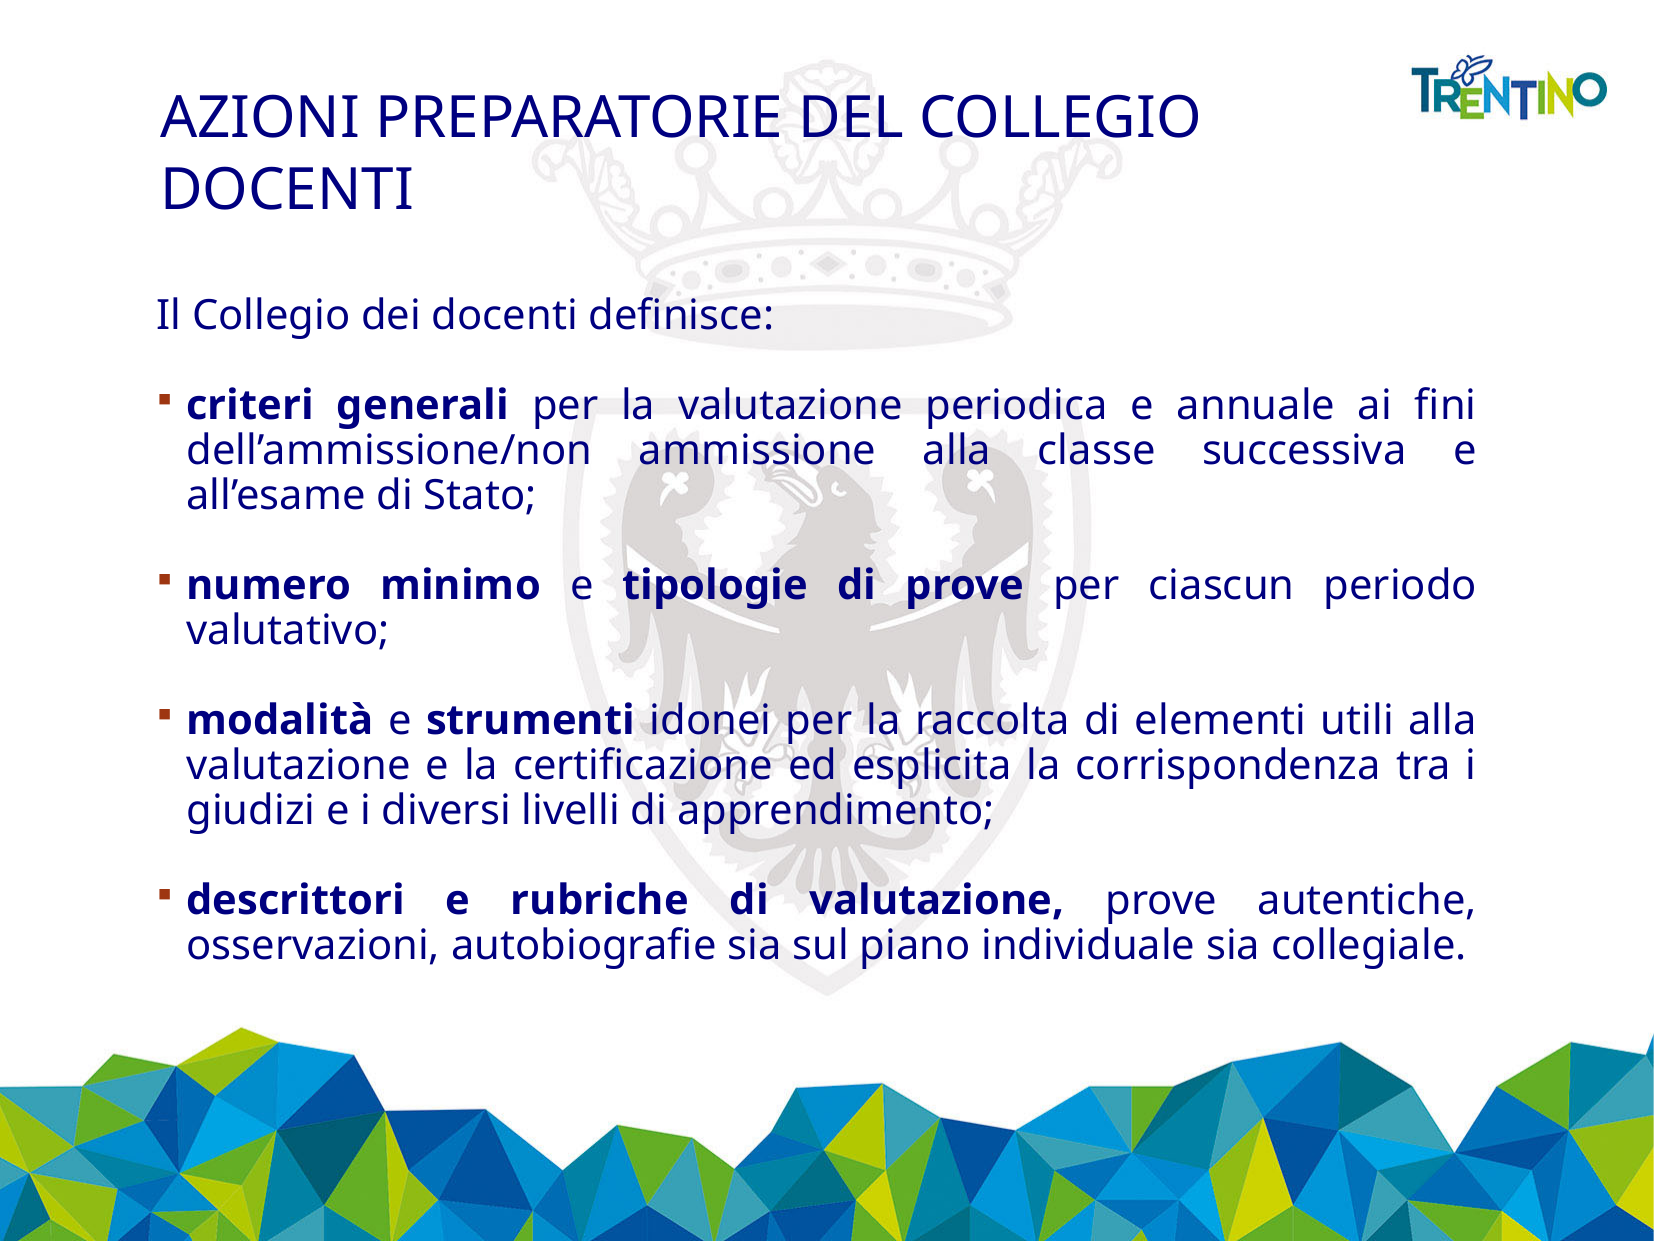

AZIONI PREPARATORIE DEL COLLEGIO DOCENTI
Il Collegio dei docenti definisce:
criteri generali per la valutazione periodica e annuale ai fini dell’ammissione/non ammissione alla classe successiva e all’esame di Stato;
numero minimo e tipologie di prove per ciascun periodo valutativo;
modalità e strumenti idonei per la raccolta di elementi utili alla valutazione e la certificazione ed esplicita la corrispondenza tra i giudizi e i diversi livelli di apprendimento;
descrittori e rubriche di valutazione, prove autentiche, osservazioni, autobiografie sia sul piano individuale sia collegiale.